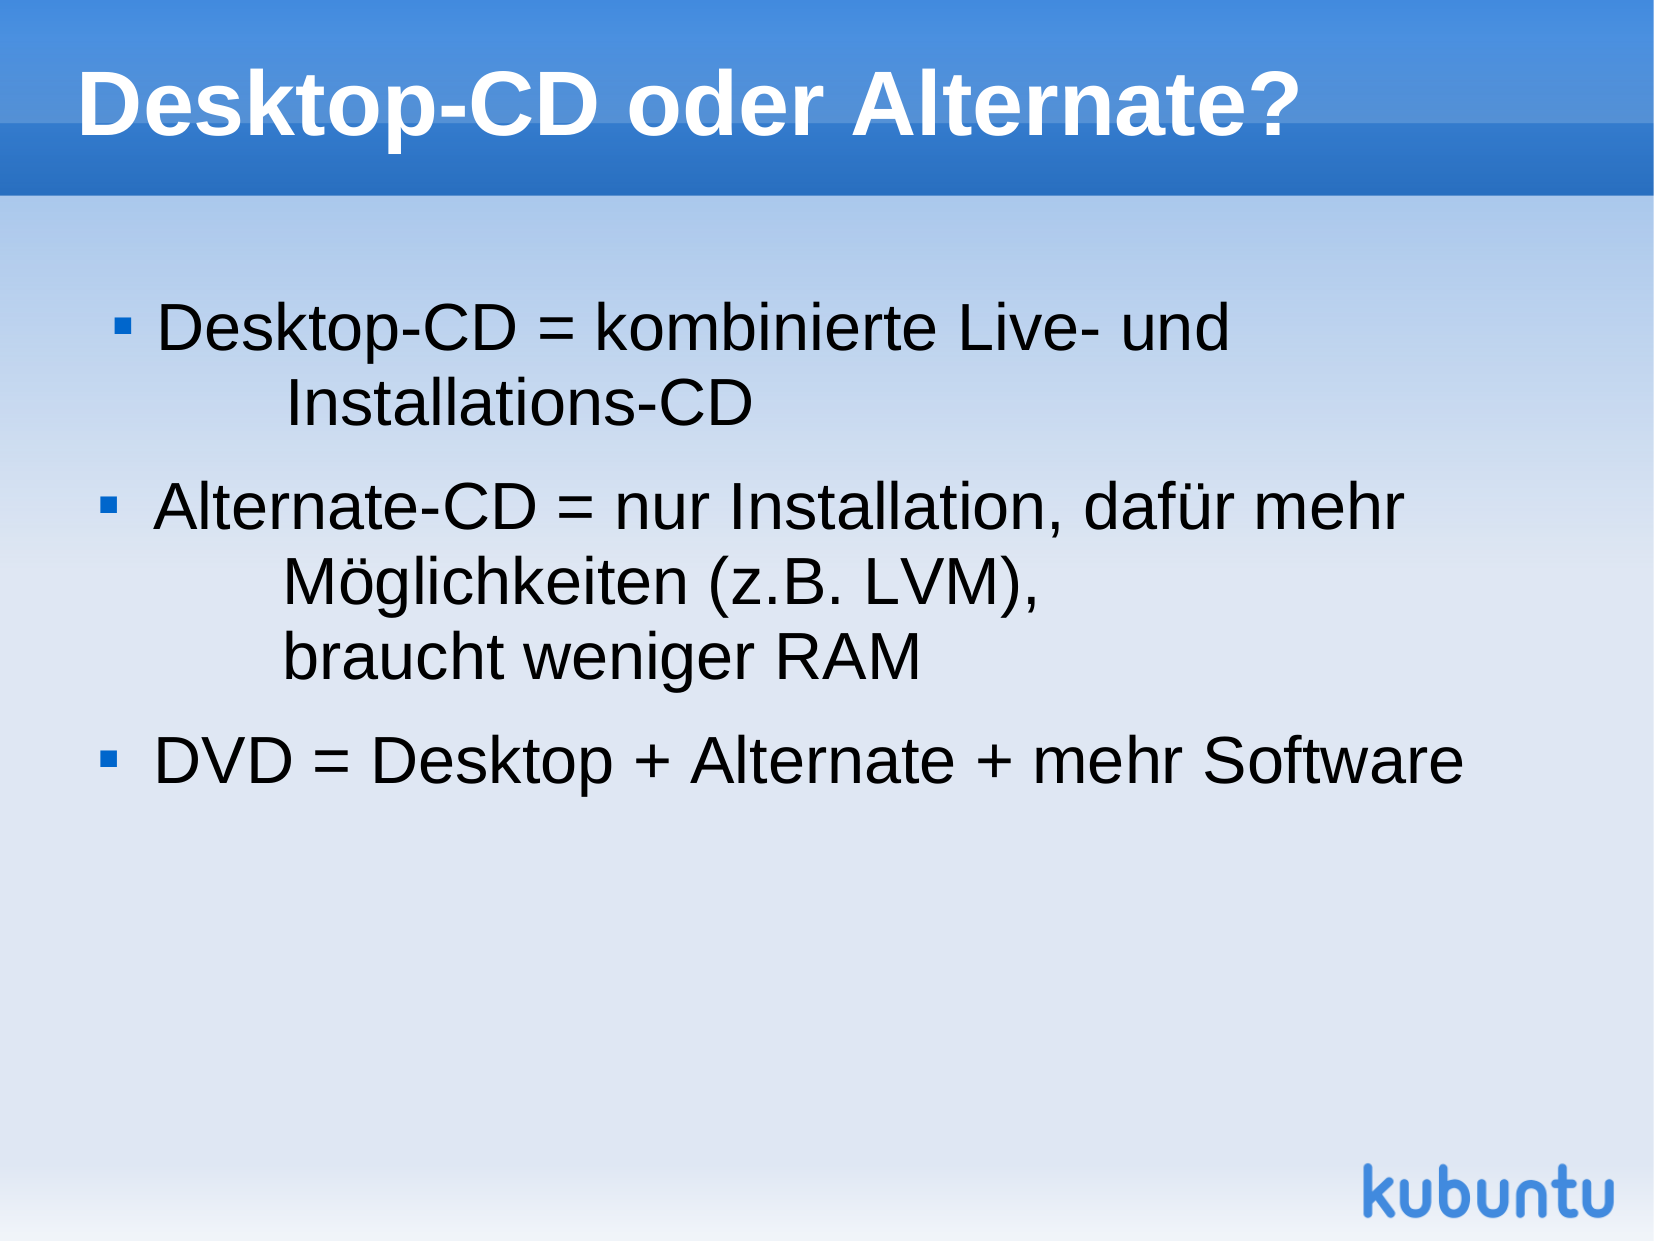

# Desktop-CD oder Alternate?
Desktop-CD = kombinierte Live- und
 Installations-CD
Alternate-CD = nur Installation, dafür mehr
 Möglichkeiten (z.B. LVM),
 braucht weniger RAM
DVD = Desktop + Alternate + mehr Software